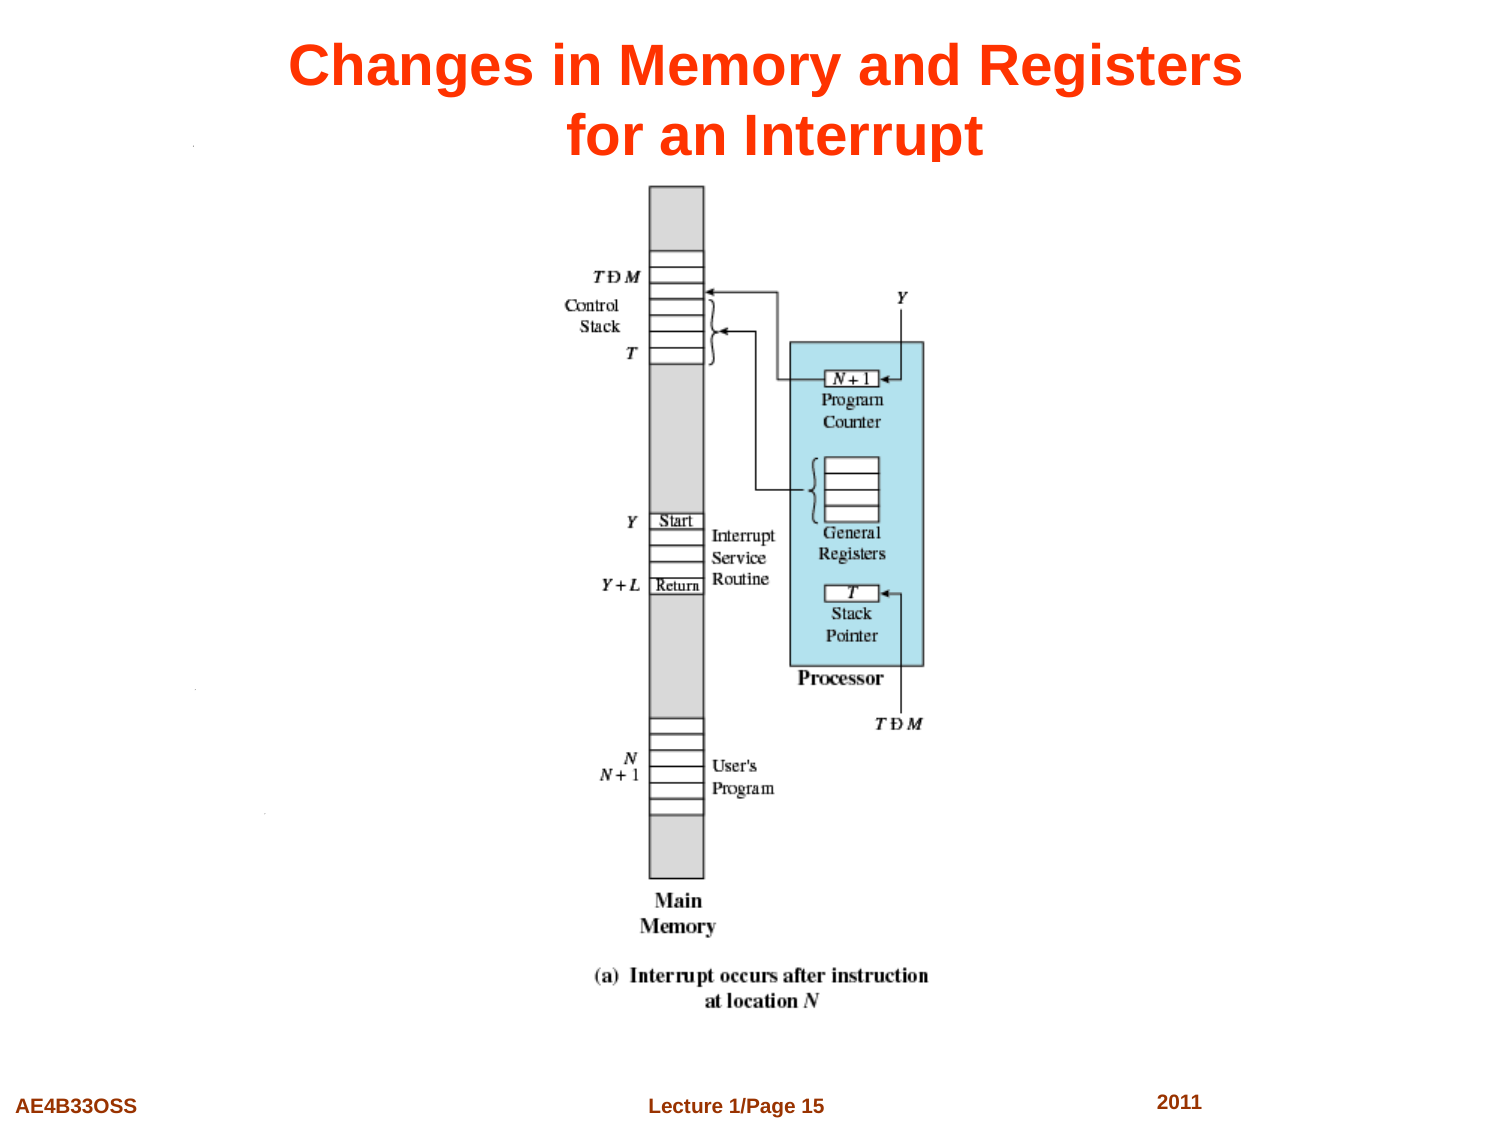

# Changes in Memory and Registers for an Interrupt